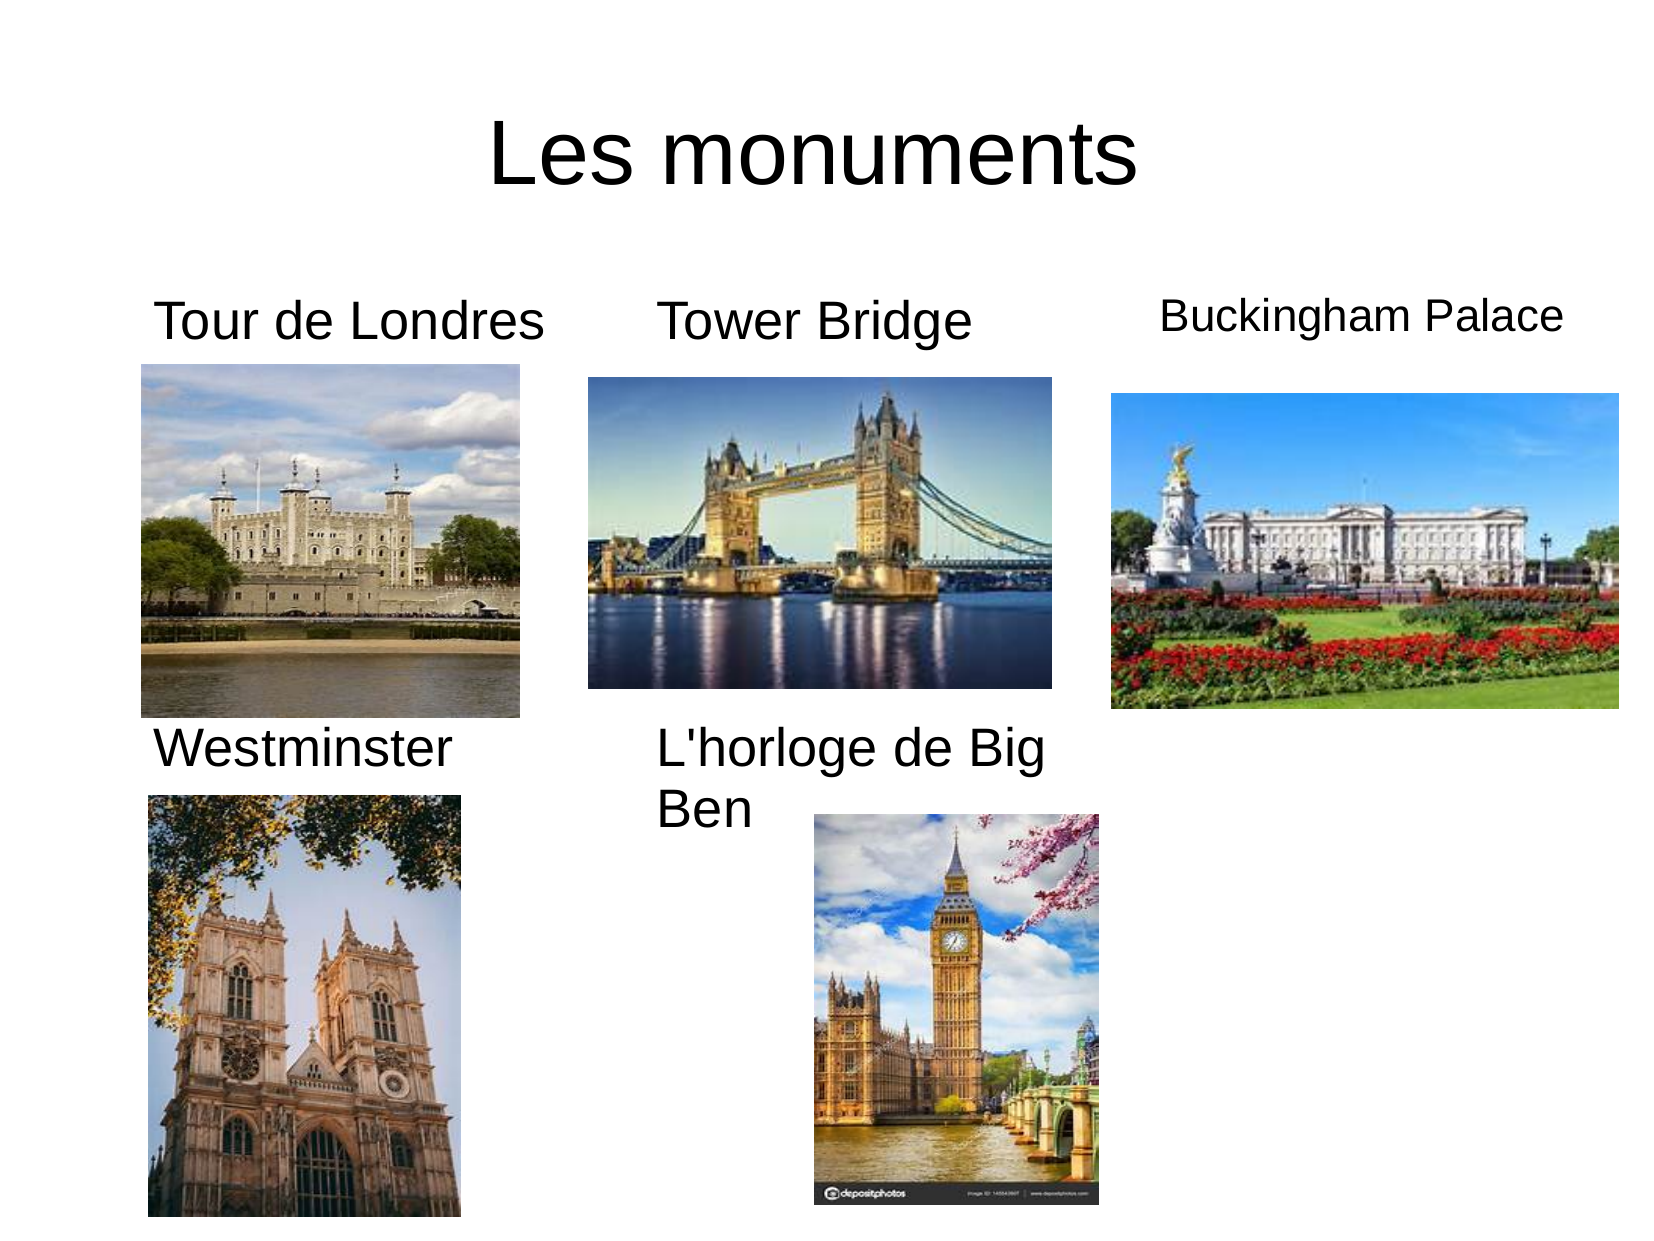

Les monuments
# Tour de Londres
Tower Bridge
Buckingham Palace
Westminster
L'horloge de Big Ben